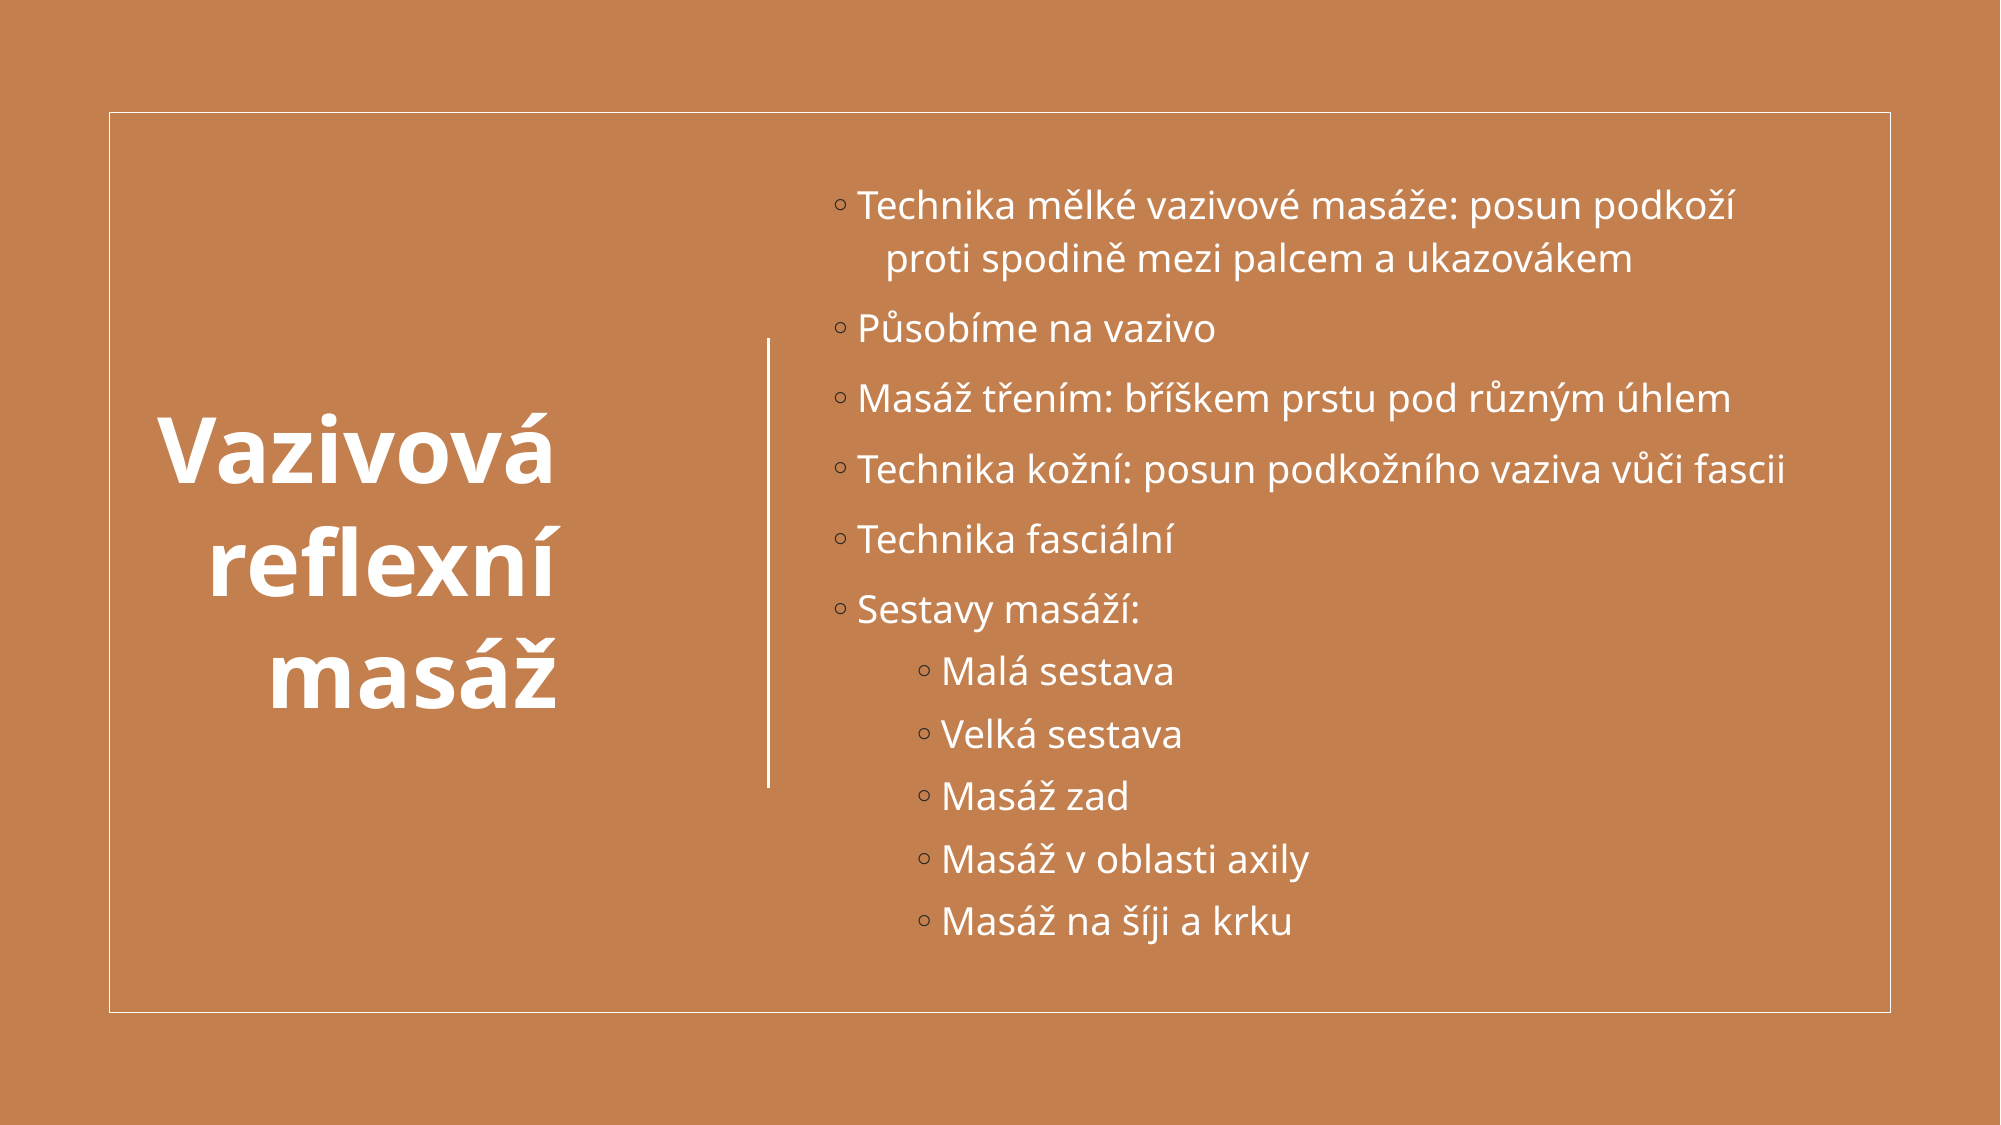

# Vazivová reflexní masáž
Technika mělké vazivové masáže: posun podkoží proti spodině mezi palcem a ukazovákem
Působíme na vazivo
Masáž třením: bříškem prstu pod různým úhlem
Technika kožní: posun podkožního vaziva vůči fascii
Technika fasciální
Sestavy masáží:
Malá sestava
Velká sestava
Masáž zad
Masáž v oblasti axily
Masáž na šíji a krku